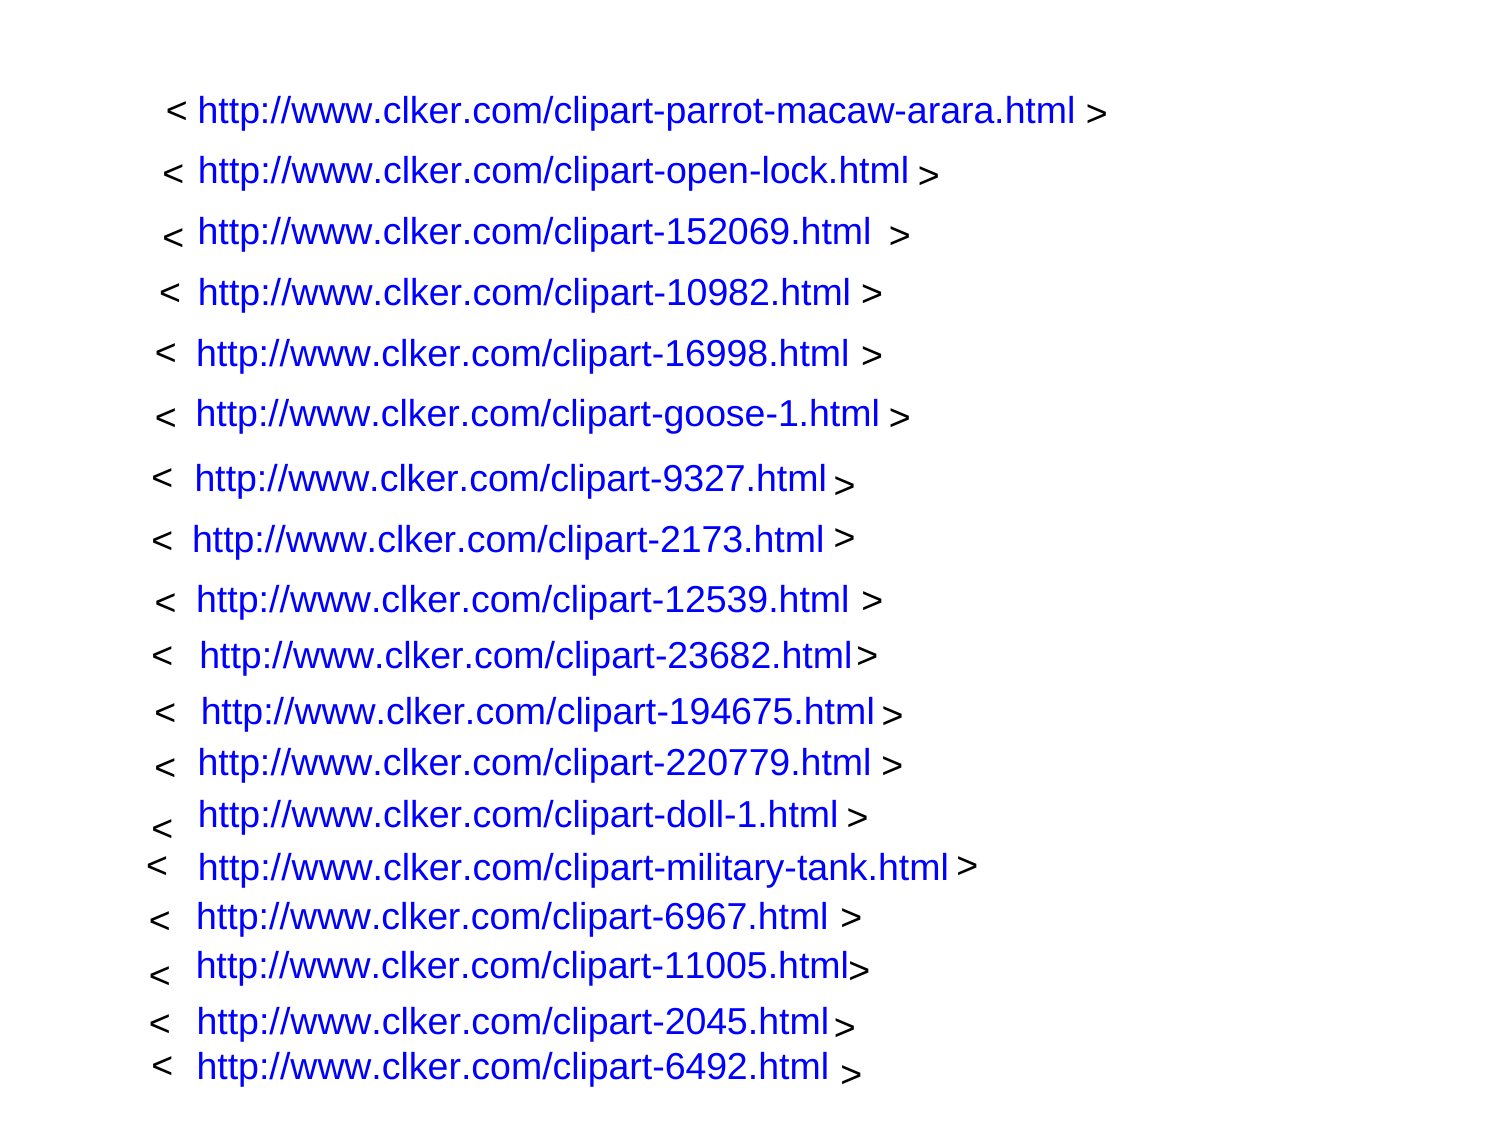

<
http://www.clker.com/clipart-parrot-macaw-arara.html
>
http://www.clker.com/clipart-open-lock.html
<
>
http://www.clker.com/clipart-152069.html
>
<
http://www.clker.com/clipart-10982.html
<
>
<
http://www.clker.com/clipart-16998.html
>
http://www.clker.com/clipart-goose-1.html
<
>
<
http://www.clker.com/clipart-9327.html
>
>
http://www.clker.com/clipart-2173.html
<
http://www.clker.com/clipart-12539.html
>
<
<
>
http://www.clker.com/clipart-23682.html
http://www.clker.com/clipart-194675.html
<
>
http://www.clker.com/clipart-220779.html
>
<
http://www.clker.com/clipart-doll-1.html
>
<
<
>
http://www.clker.com/clipart-military-tank.html
http://www.clker.com/clipart-6967.html
>
<
http://www.clker.com/clipart-11005.html
>
<
http://www.clker.com/clipart-2045.html
http://www.clker.com/clipart-6492.html
<
>
<
>